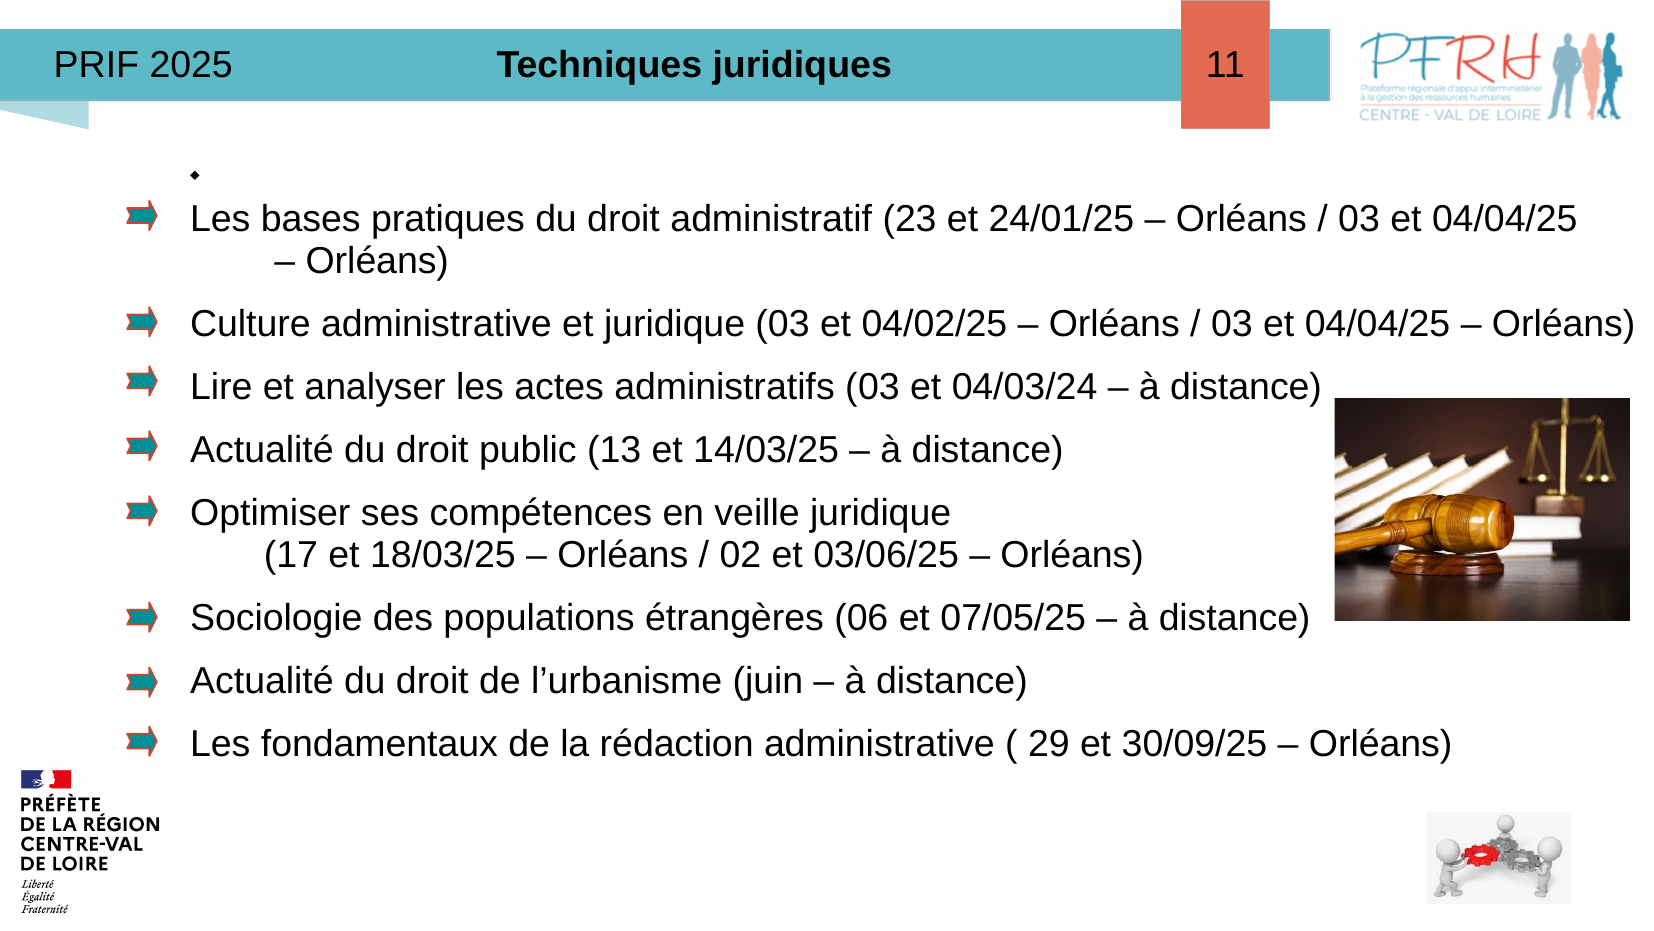

11
PRIF 2025				Techniques juridiques
Les bases pratiques du droit administratif (23 et 24/01/25 – Orléans / 03 et 04/04/25
	 – Orléans)
Culture administrative et juridique (03 et 04/02/25 – Orléans / 03 et 04/04/25 – Orléans)
Lire et analyser les actes administratifs (03 et 04/03/24 – à distance)
Actualité du droit public (13 et 14/03/25 – à distance)
Optimiser ses compétences en veille juridique
	(17 et 18/03/25 – Orléans / 02 et 03/06/25 – Orléans)
Sociologie des populations étrangères (06 et 07/05/25 – à distance)
Actualité du droit de l’urbanisme (juin – à distance)
Les fondamentaux de la rédaction administrative ( 29 et 30/09/25 – Orléans)